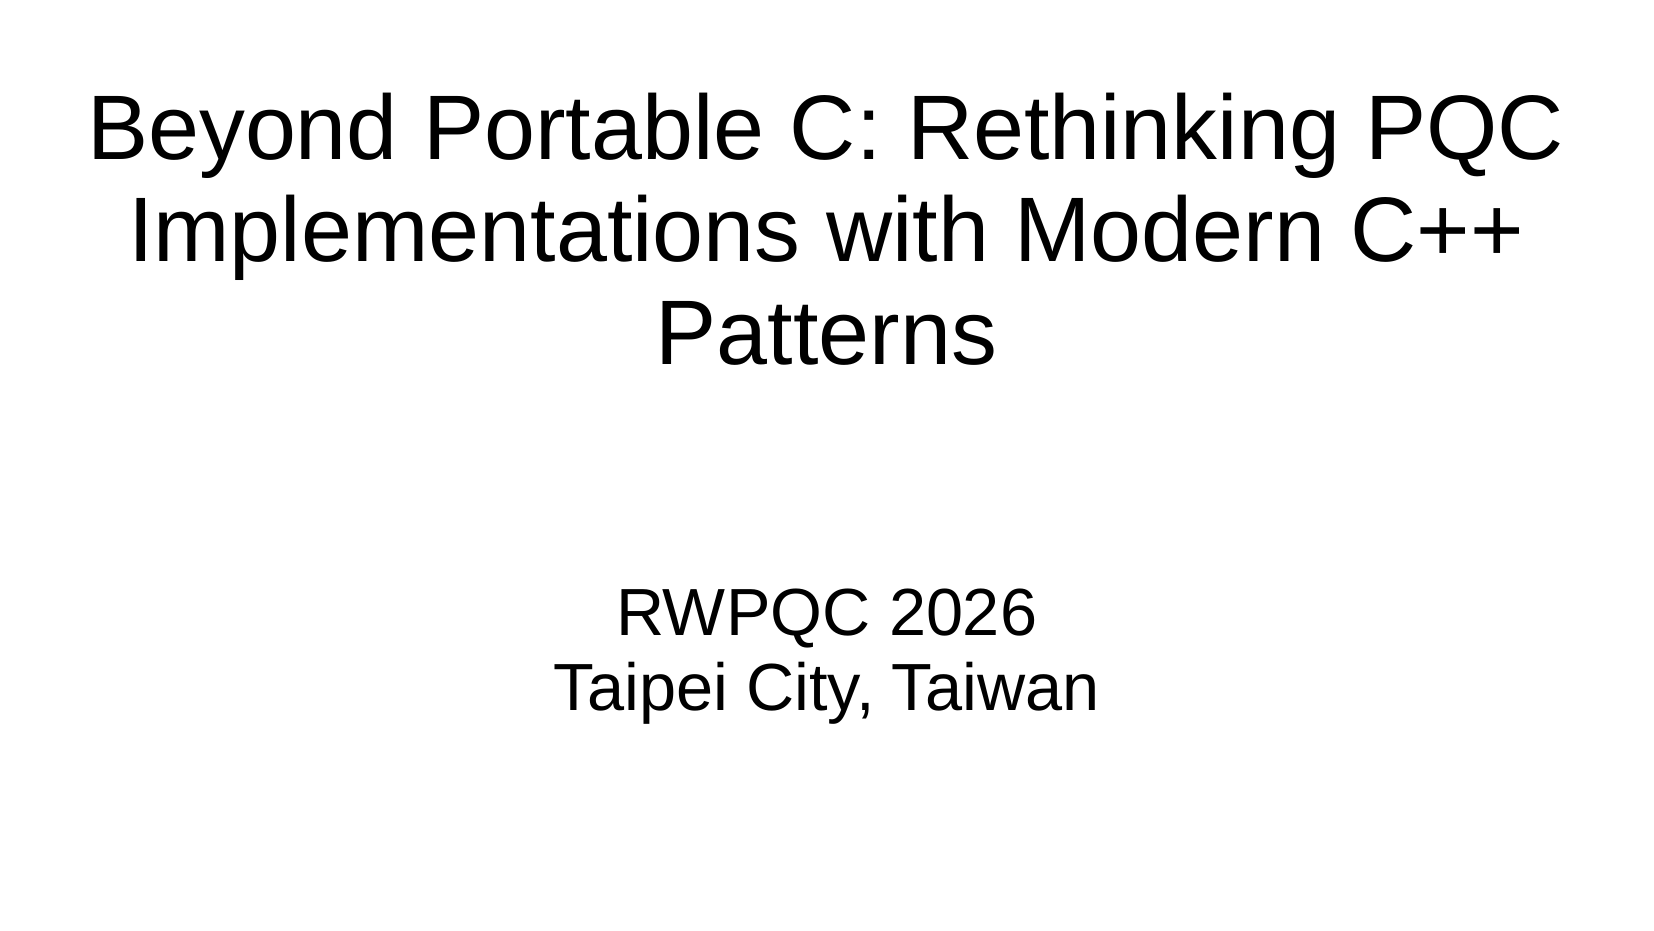

# Beyond Portable C: Rethinking PQC Implementations with Modern C++ Patterns
RWPQC 2026
Taipei City, Taiwan